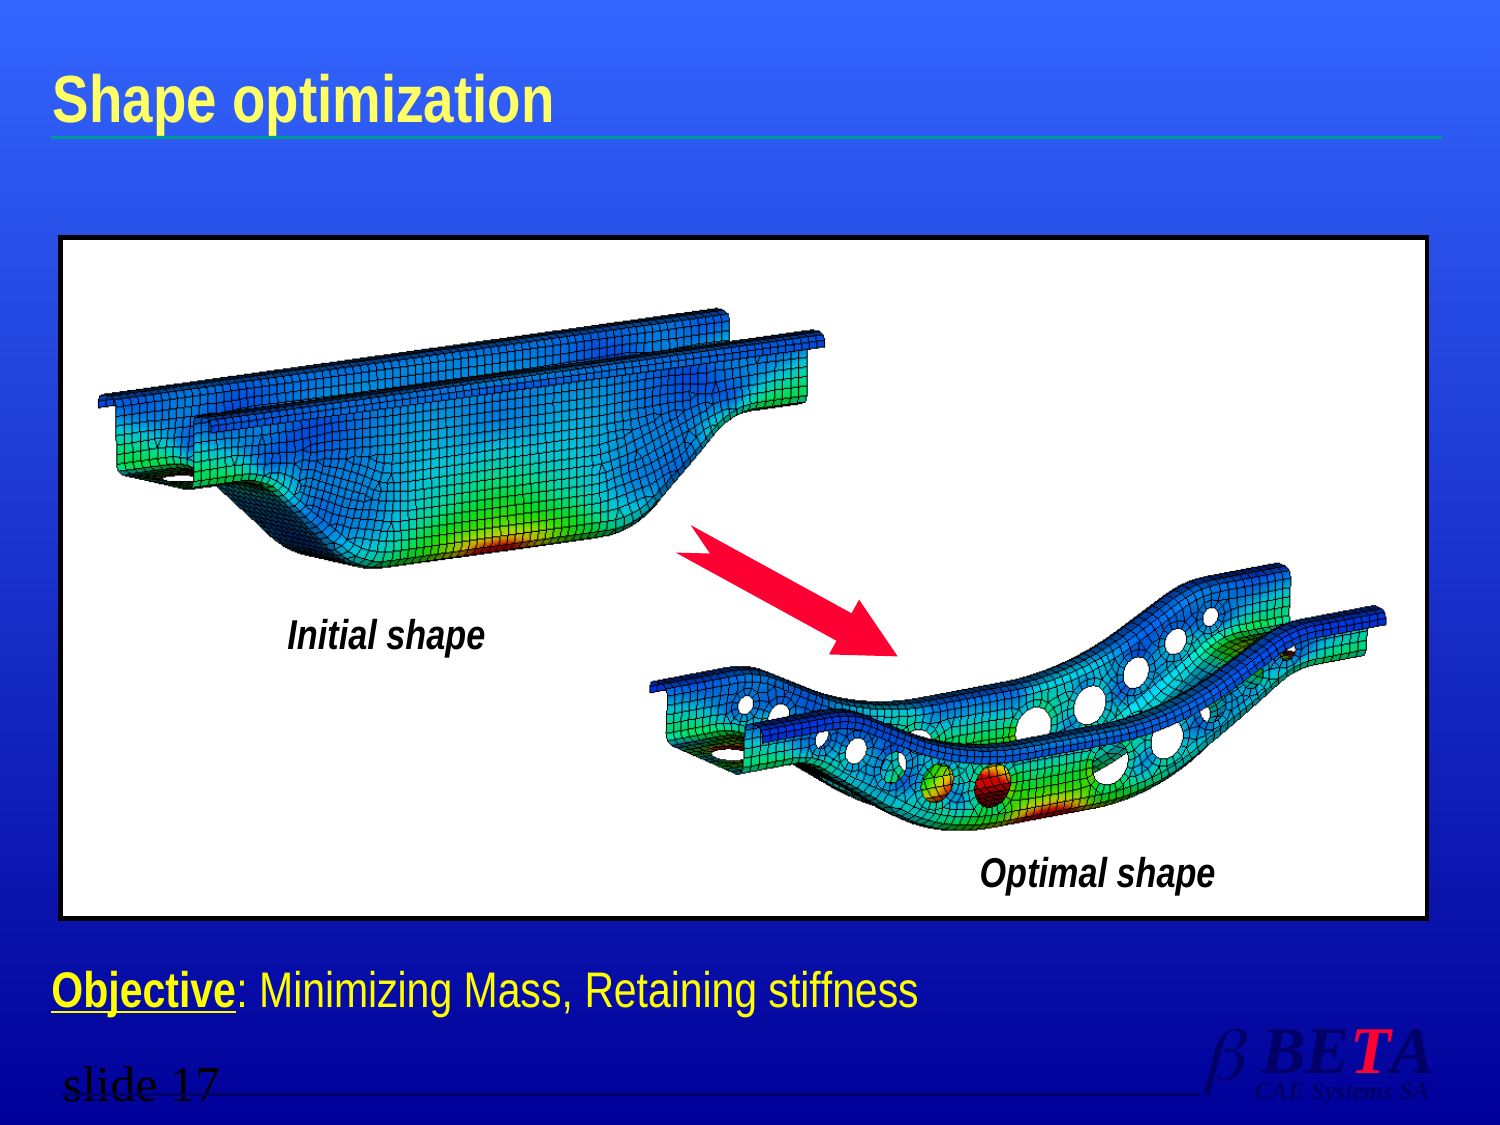

# Shape optimization
Initial shape
Optimal shape
Objective: Minimizing Mass, Retaining stiffness
17